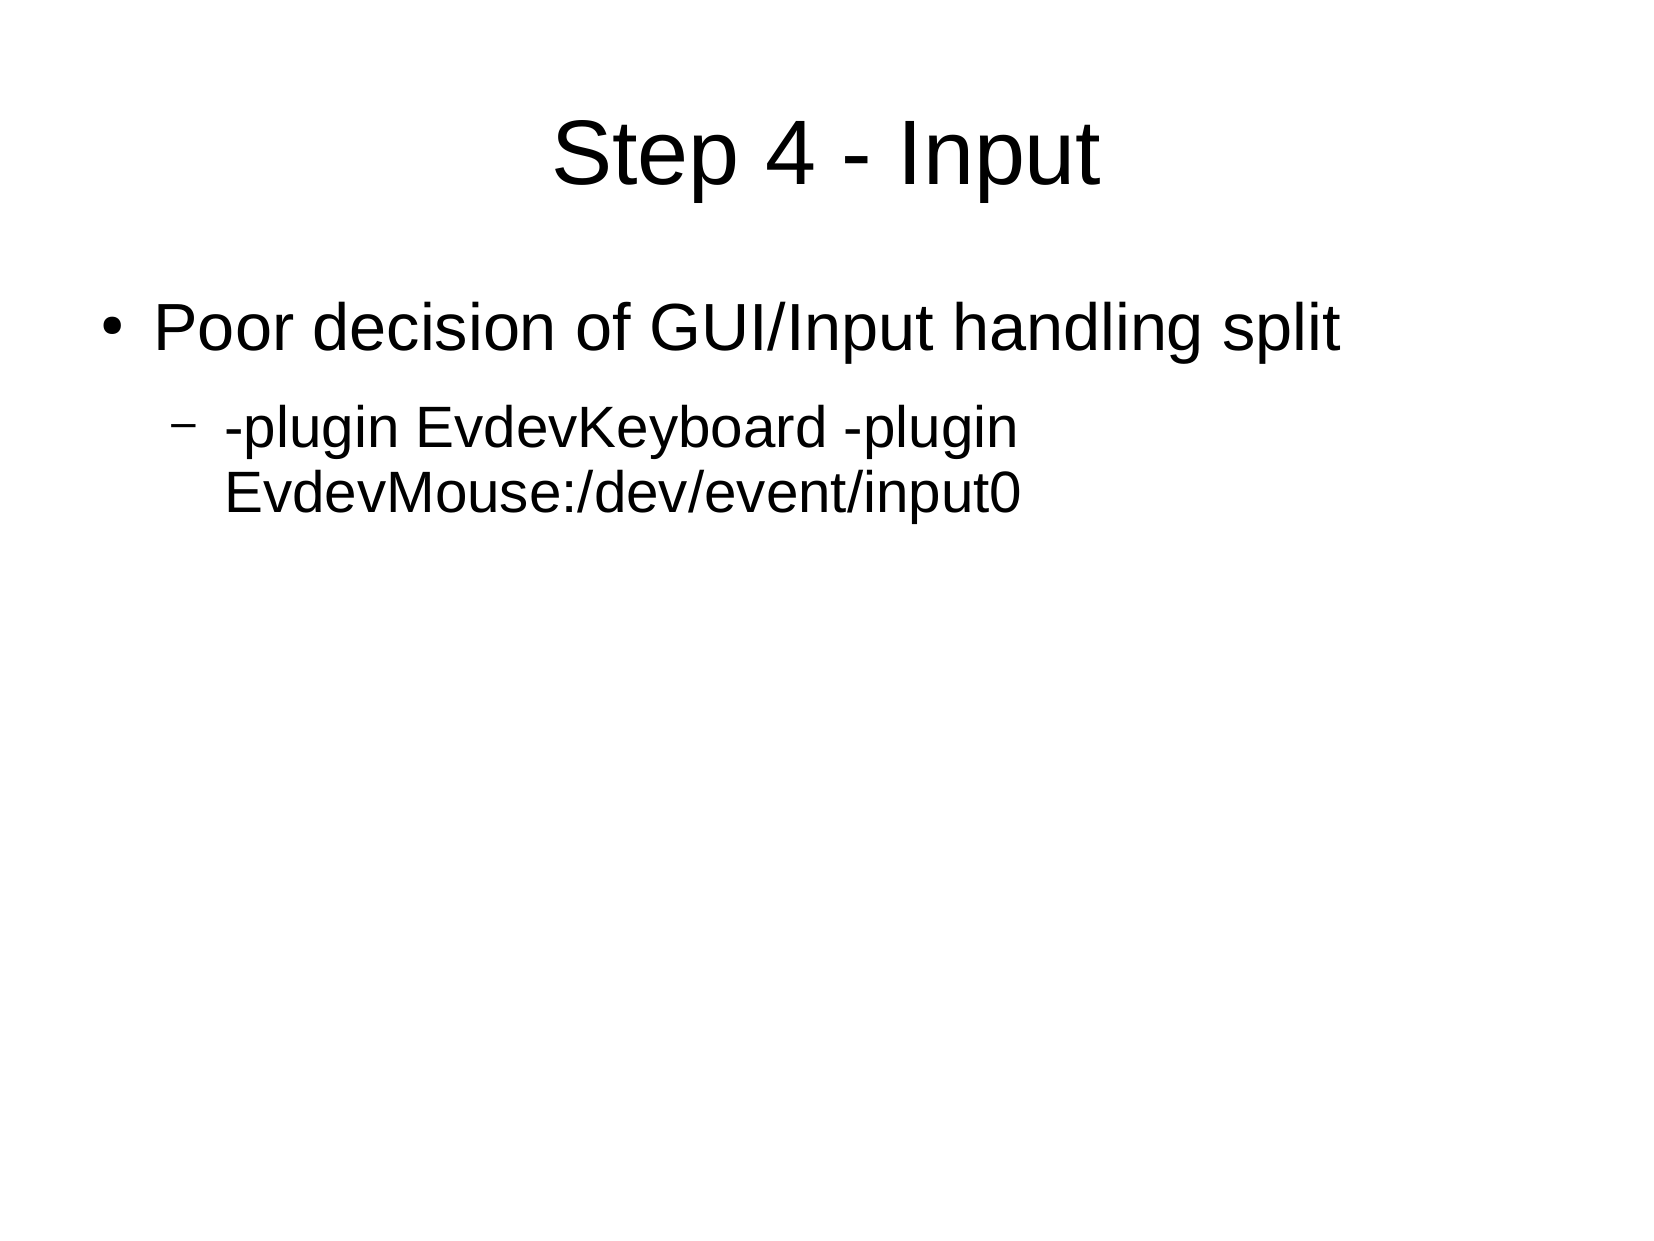

# Step 4 - Input
Poor decision of GUI/Input handling split
-plugin EvdevKeyboard -plugin EvdevMouse:/dev/event/input0